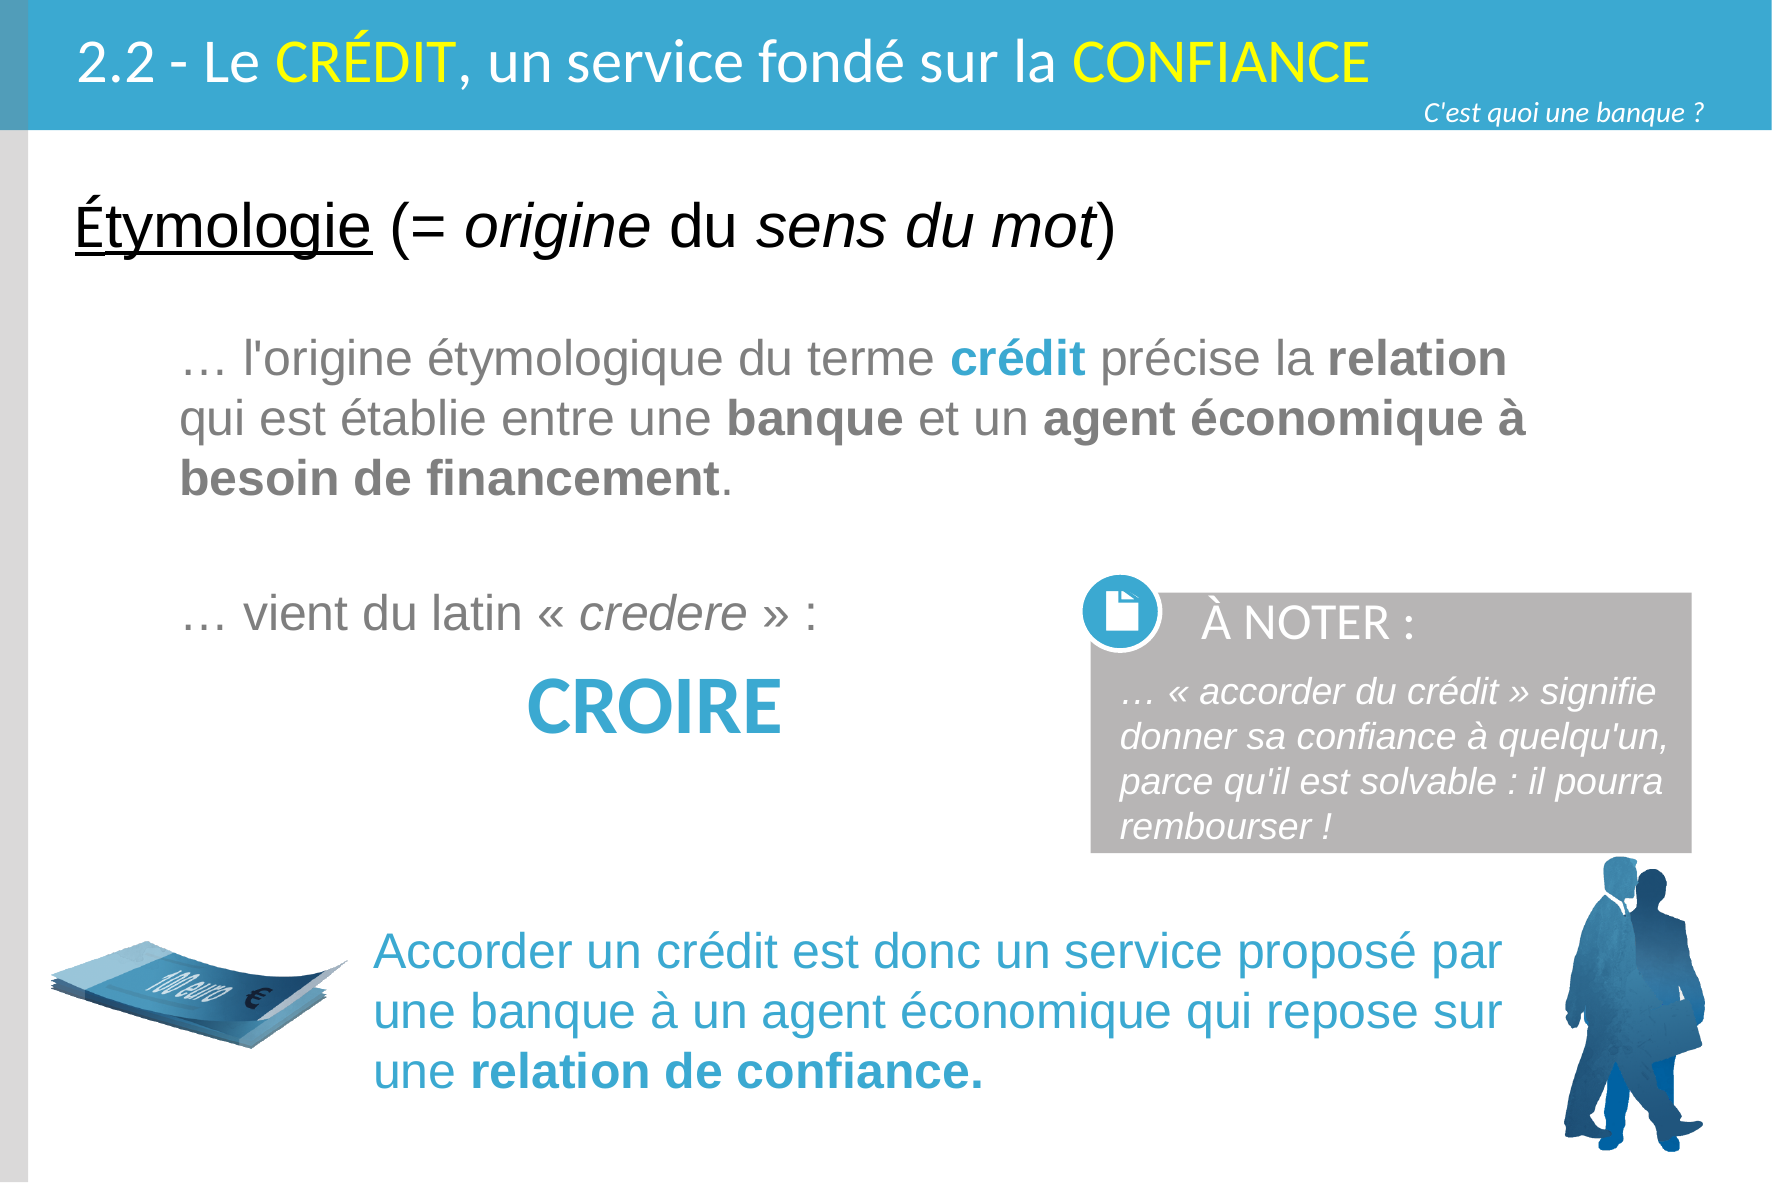

# 2.2 - Le CRÉDIT, un service fondé sur la CONFIANCE
Étymologie (= origine du sens du mot)
… l'origine étymologique du terme crédit précise la relation qui est établie entre une banque et un agent économique à besoin de financement.
… vient du latin « credere » :
À NOTER :
CROIRE
… « accorder du crédit » signifie donner sa confiance à quelqu'un, parce qu'il est solvable : il pourra rembourser !
Accorder un crédit est donc un service proposé par une banque à un agent économique qui repose sur une relation de confiance.